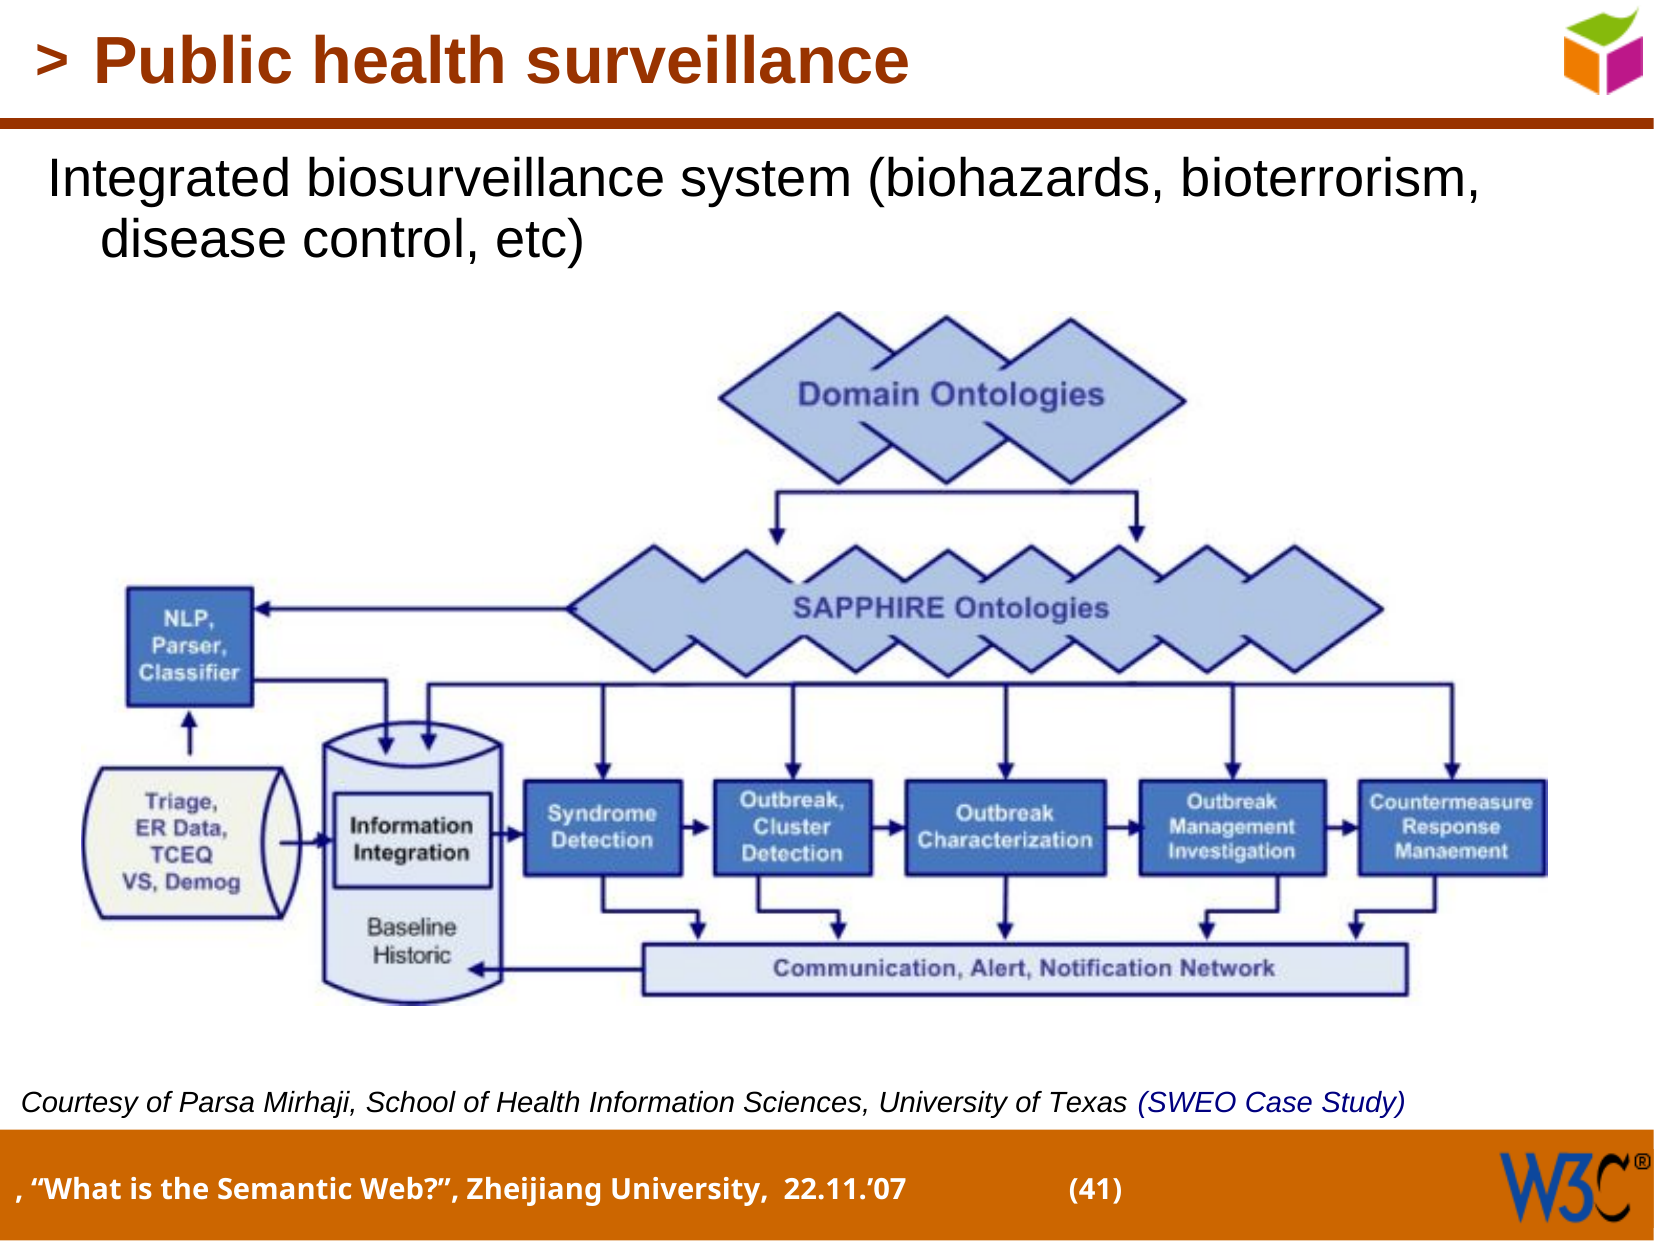

# Public health surveillance
Integrated biosurveillance system (biohazards, bioterrorism, disease control, etc)
Courtesy of Parsa Mirhaji, School of Health Information Sciences, University of Texas (SWEO Case Study)